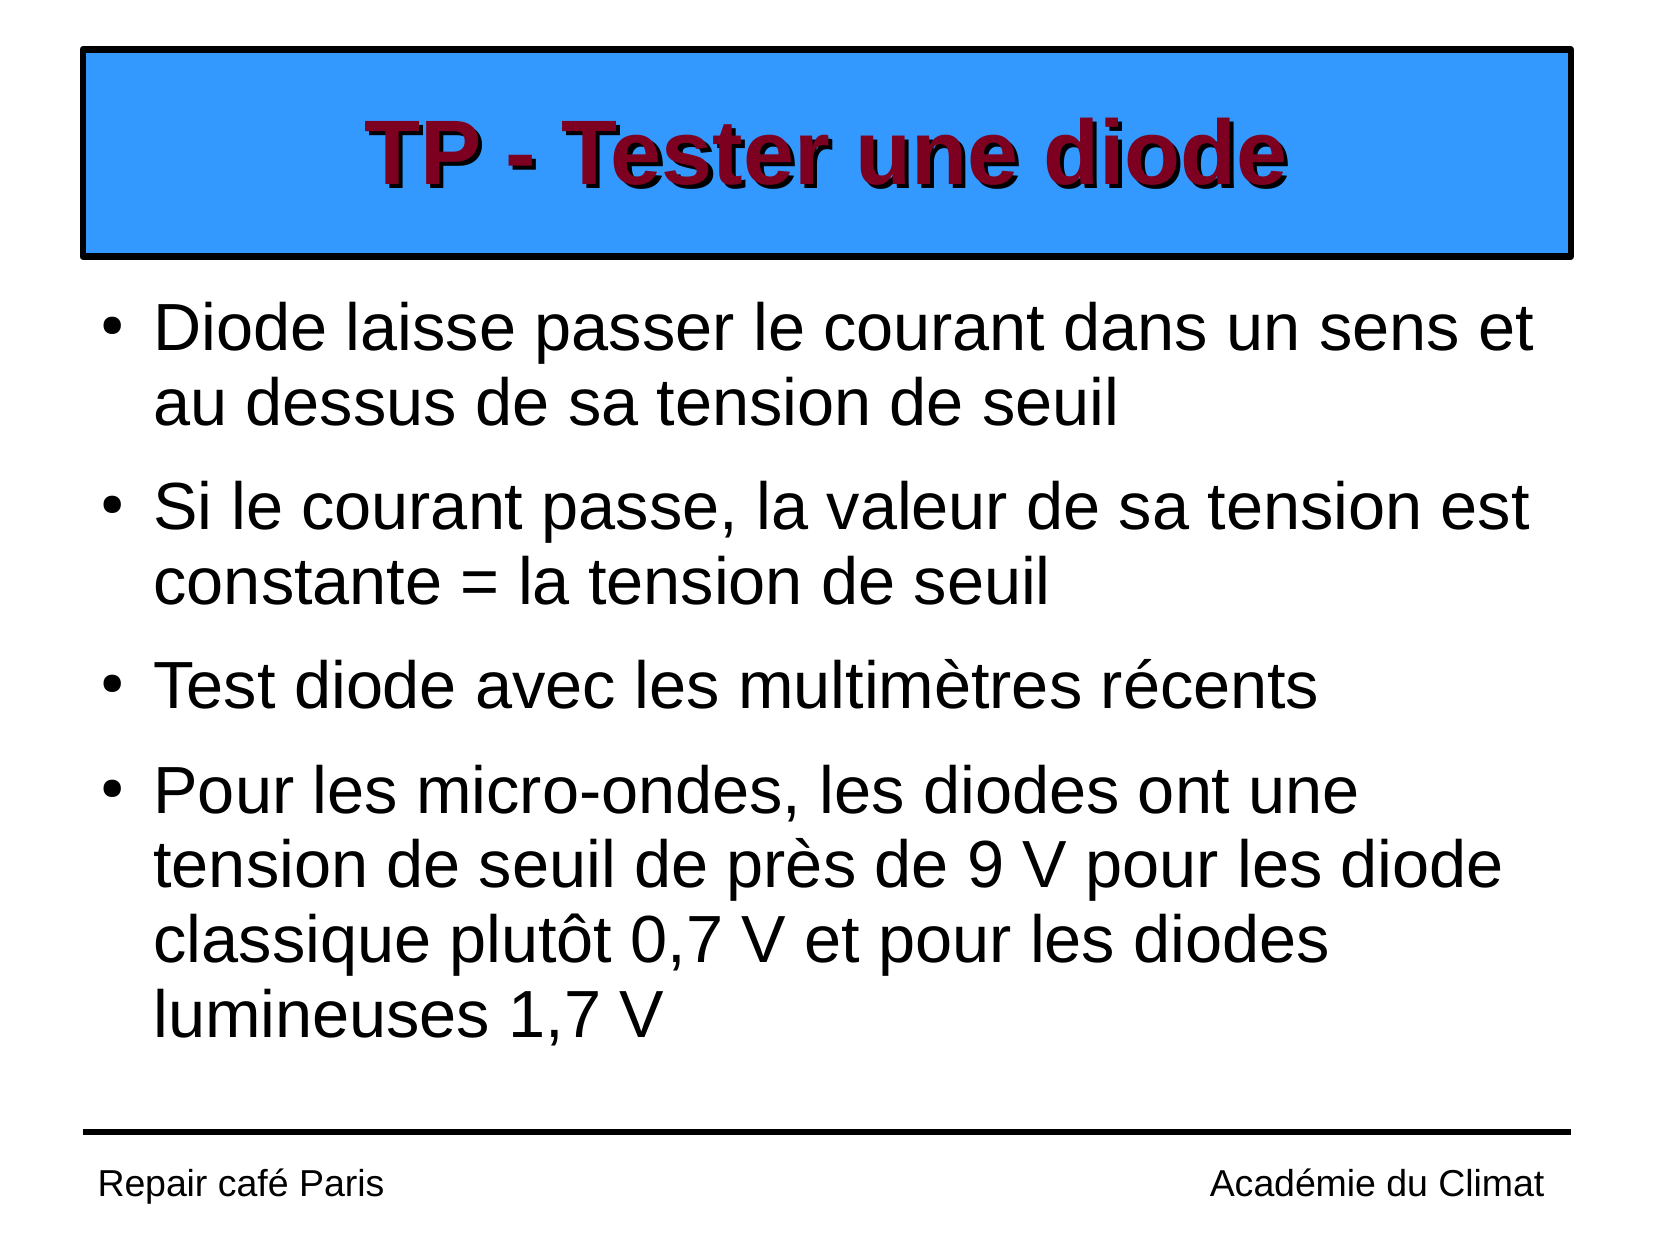

# TP - Tester une diode
Diode laisse passer le courant dans un sens et au dessus de sa tension de seuil
Si le courant passe, la valeur de sa tension est constante = la tension de seuil
Test diode avec les multimètres récents
Pour les micro-ondes, les diodes ont une tension de seuil de près de 9 V pour les diode classique plutôt 0,7 V et pour les diodes lumineuses 1,7 V
Repair café Paris	Académie du Climat